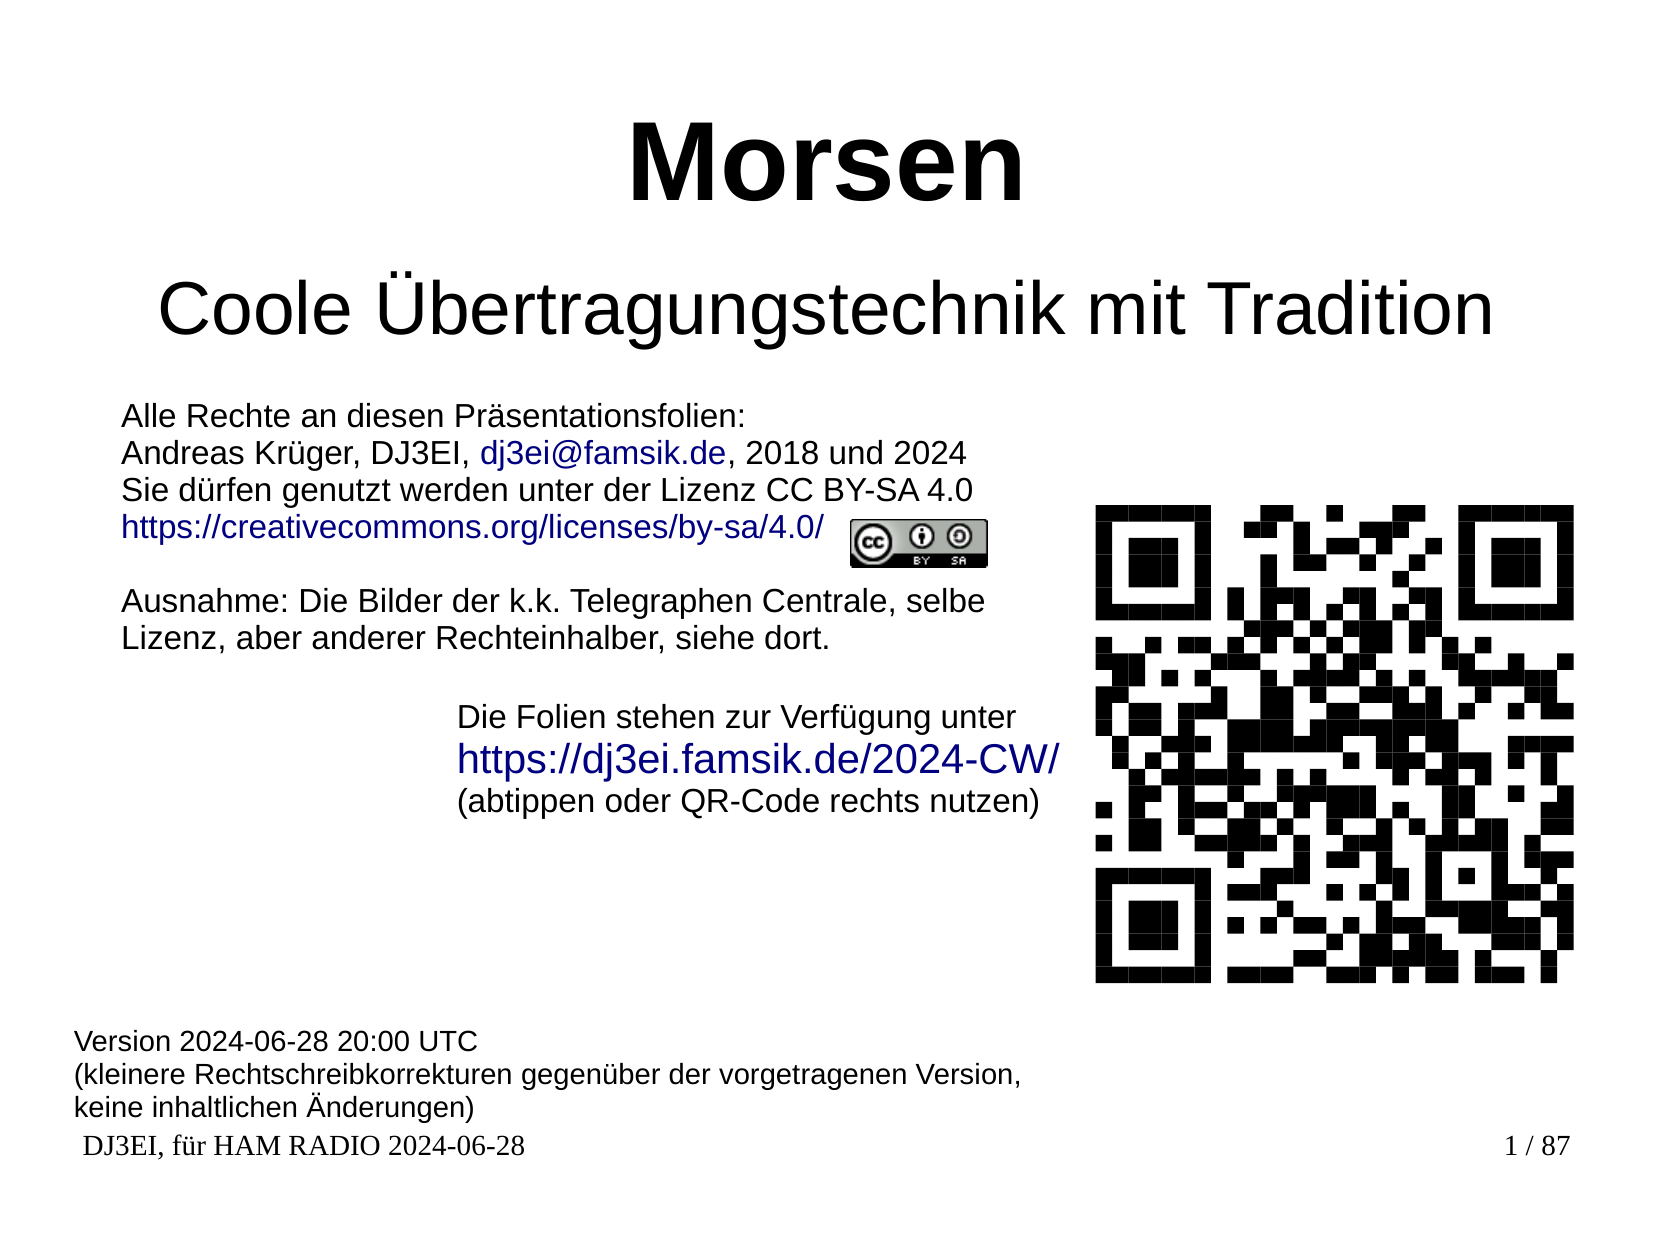

# Morsen Coole Übertragungstechnik mit Tradition
Alle Rechte an diesen Präsentationsfolien:
Andreas Krüger, DJ3EI, dj3ei@famsik.de, 2018 und 2024
Sie dürfen genutzt werden unter der Lizenz CC BY-SA 4.0 https://creativecommons.org/licenses/by-sa/4.0/
Ausnahme: Die Bilder der k.k. Telegraphen Centrale, selbe Lizenz, aber anderer Rechteinhalber, siehe dort.
Die Folien stehen zur Verfügung unter
https://dj3ei.famsik.de/2024-CW/
(abtippen oder QR-Code rechts nutzen)
Version 2024-06-28 20:00 UTC
(kleinere Rechtschreibkorrekturen gegenüber der vorgetragenen Version,
keine inhaltlichen Änderungen)
1